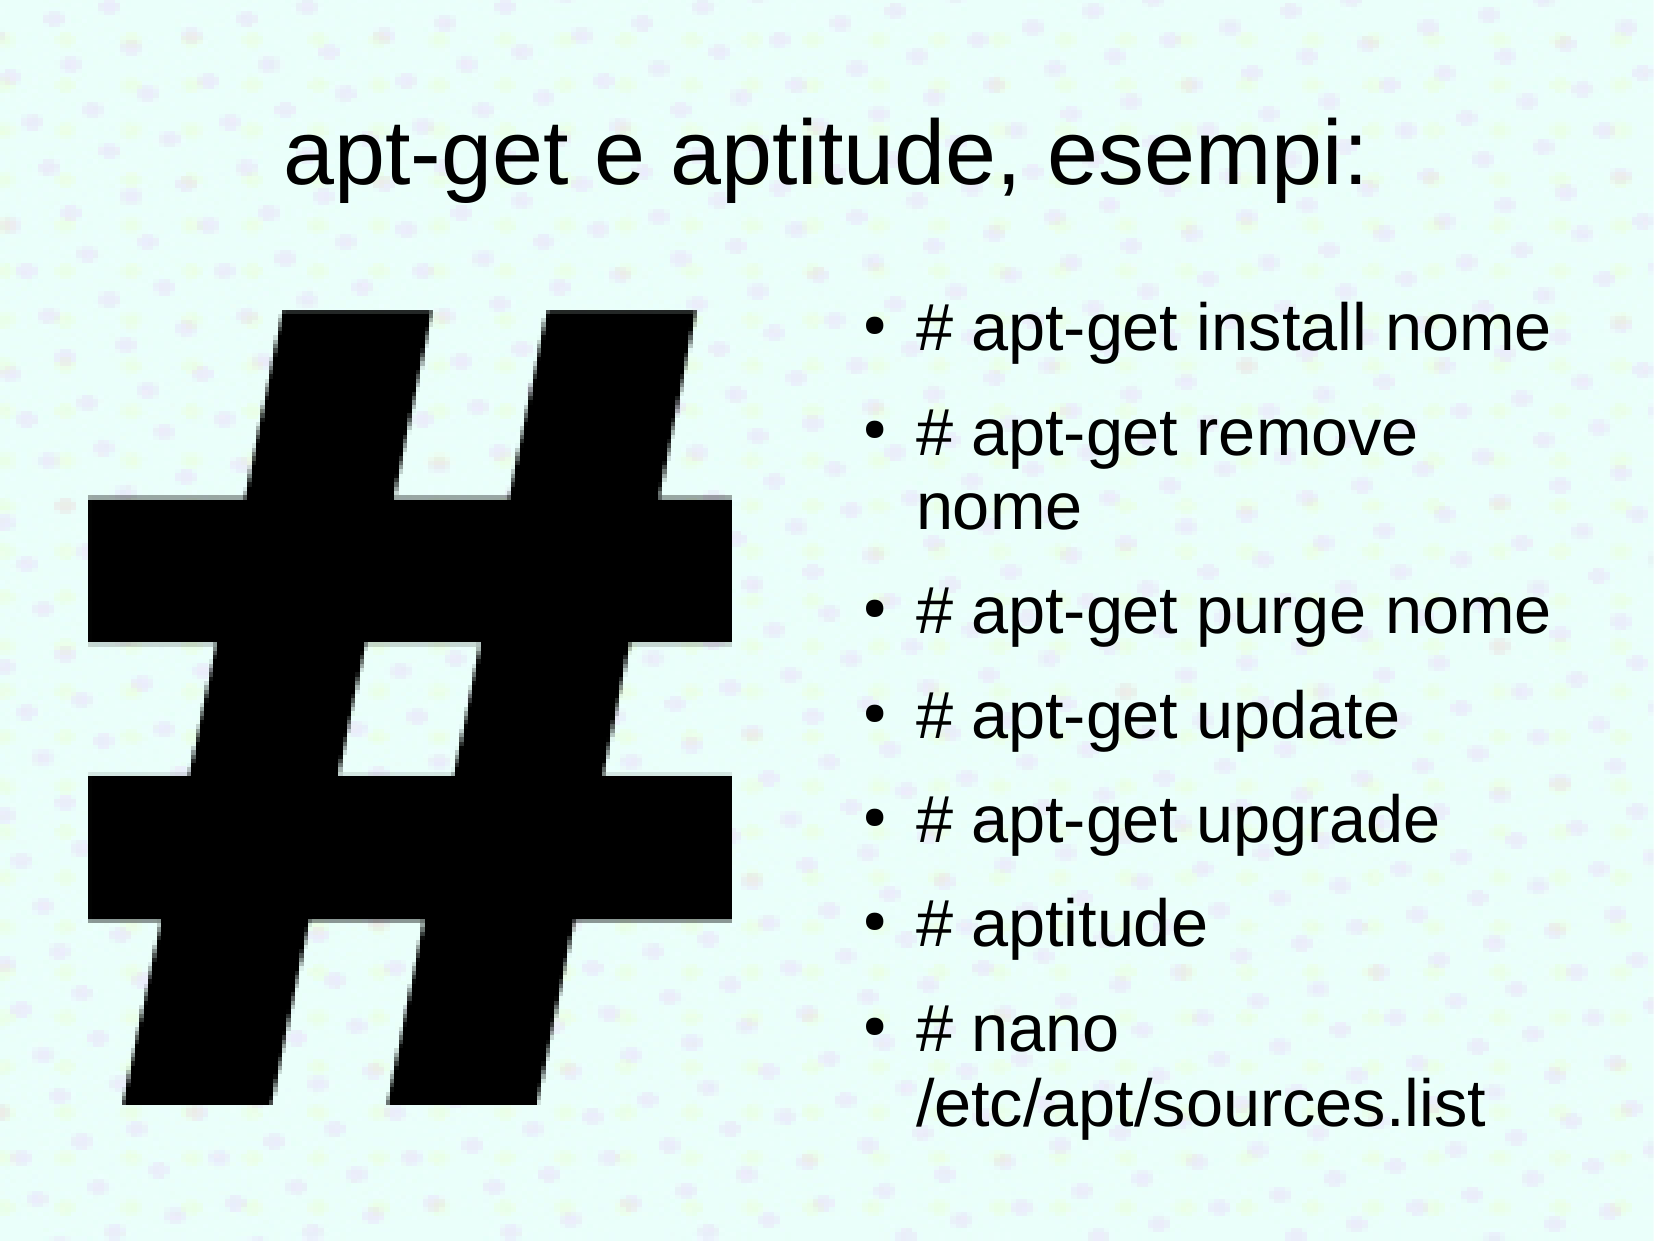

# apt-get e aptitude, esempi:
# apt-get install nome
# apt-get remove nome
# apt-get purge nome
# apt-get update
# apt-get upgrade
# aptitude
# nano /etc/apt/sources.list